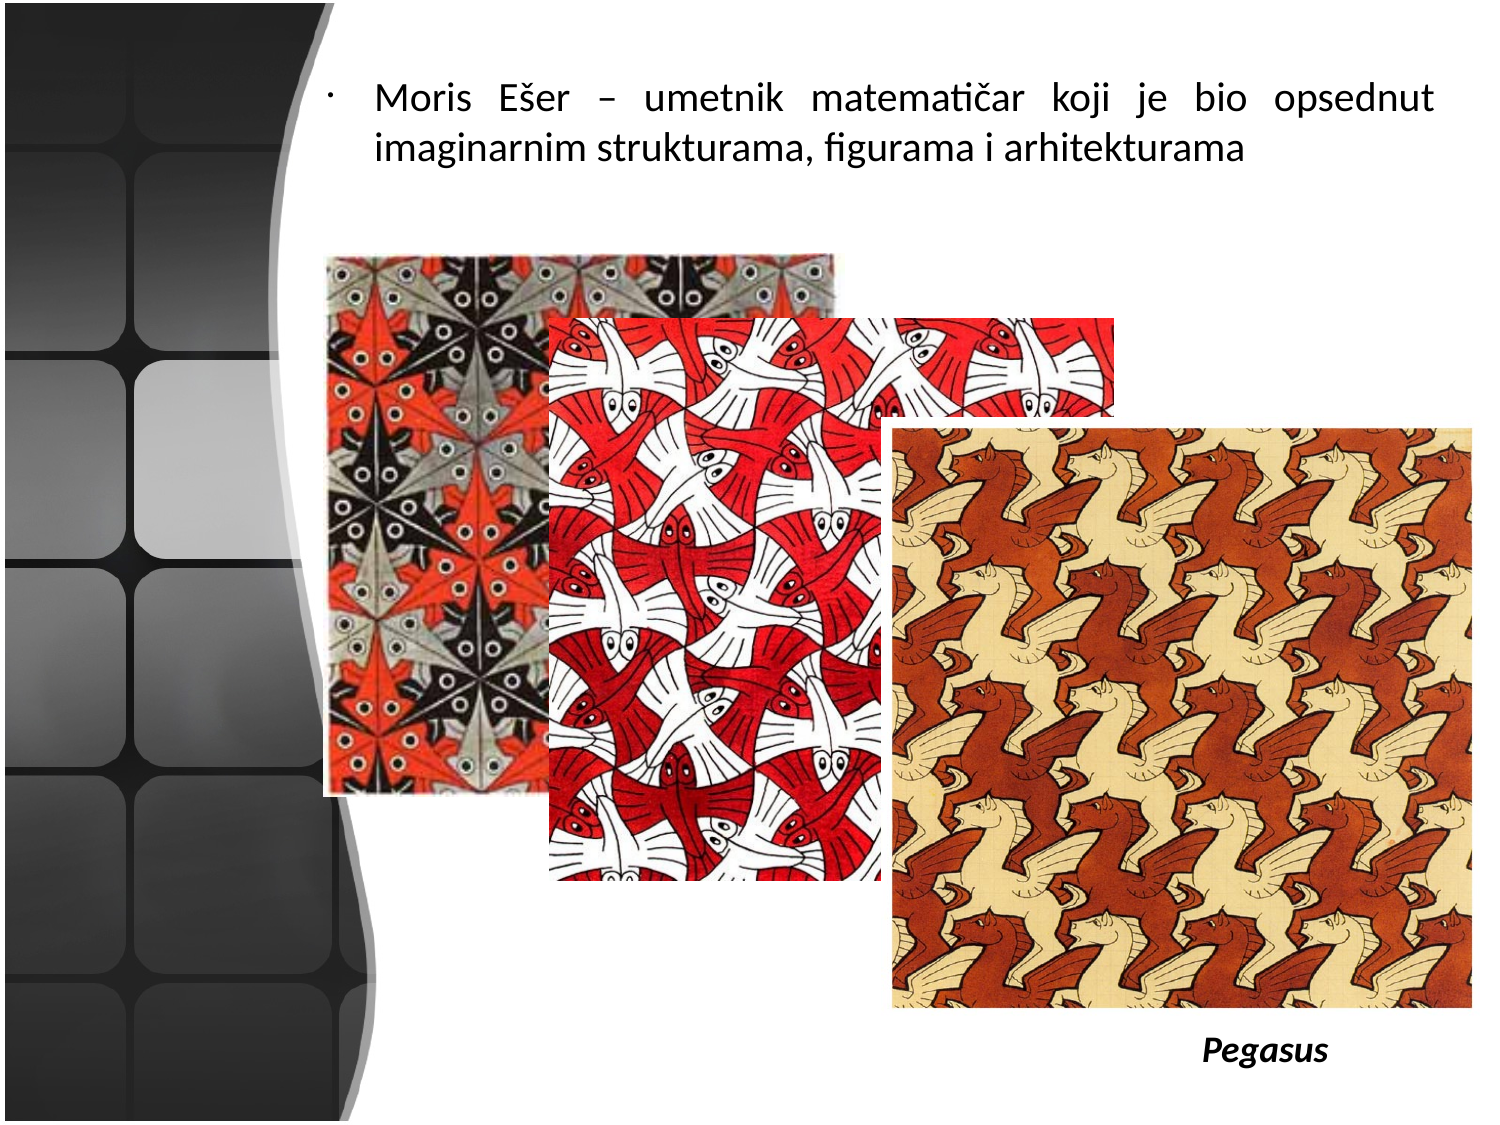

Moris Ešer – umetnik matematičar koji je bio opsednut imaginarnim strukturama, figurama i arhitekturama
Tesselattion 99 (Flying Fish)
Pegasus